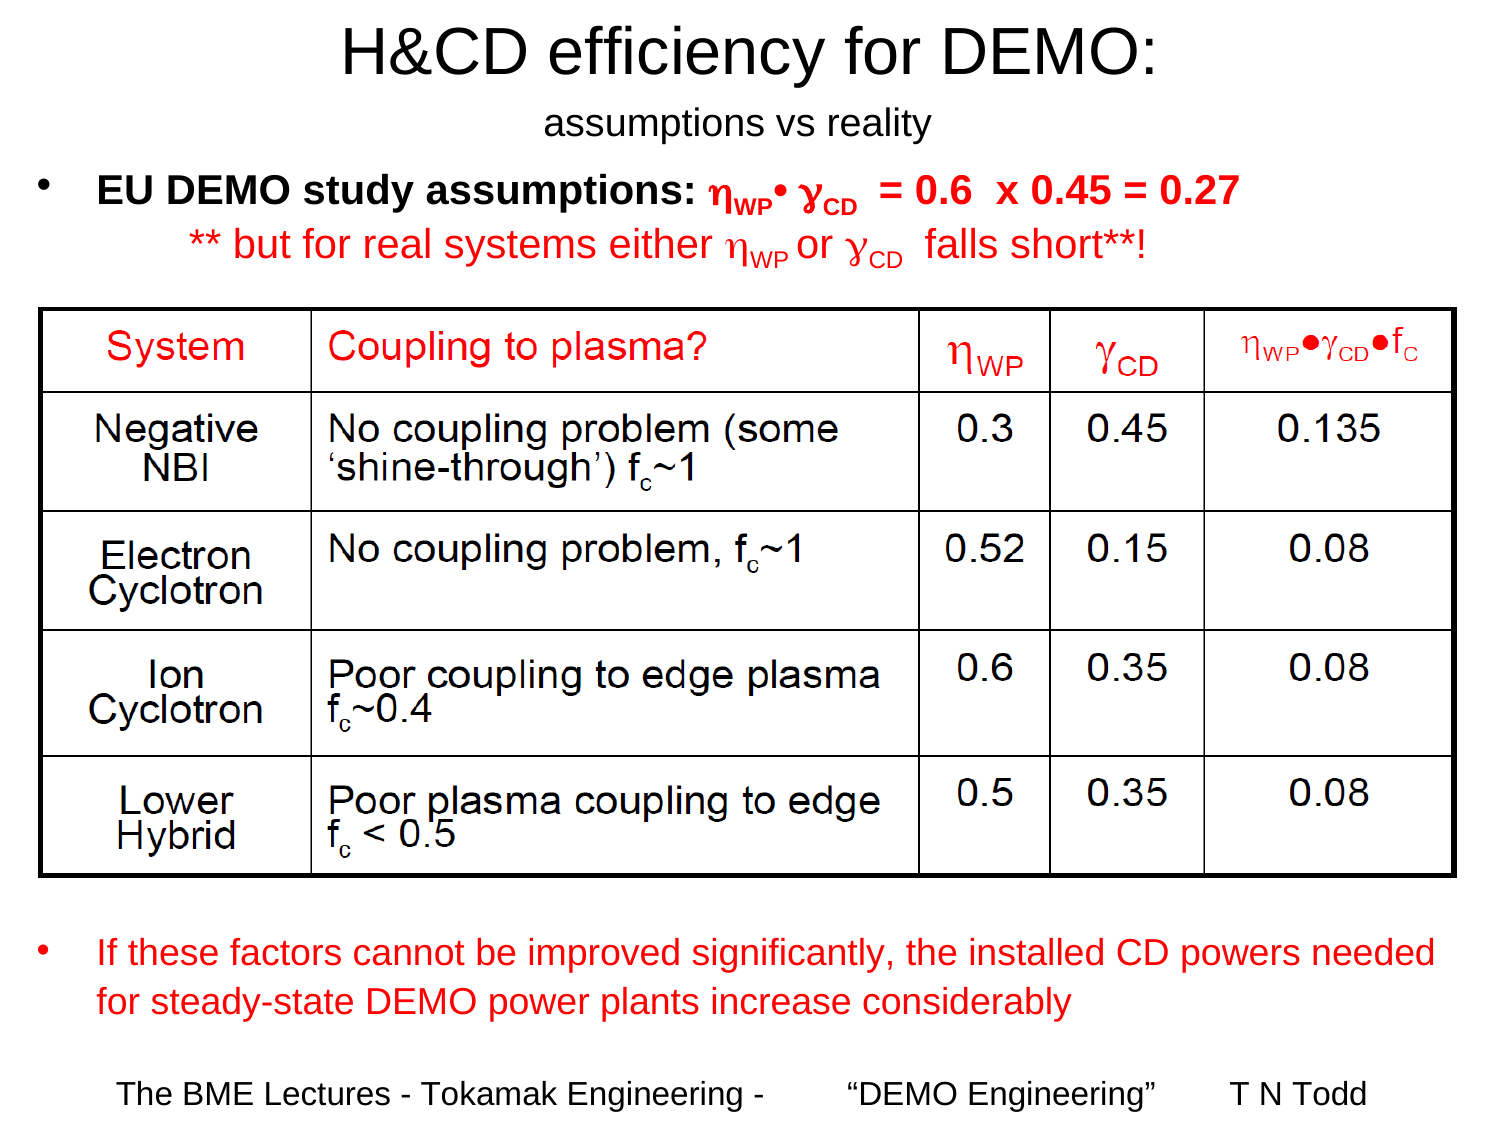

H&CD efficiency for DEMO:
assumptions vs reality
EU DEMO study assumptions: WP• CD= 0.6 x 0.45 = 0.27
 ** but for real systems either WP or CDfalls short**!
If these factors cannot be improved significantly, the installed CD powers needed for steady-state DEMO power plants increase considerably